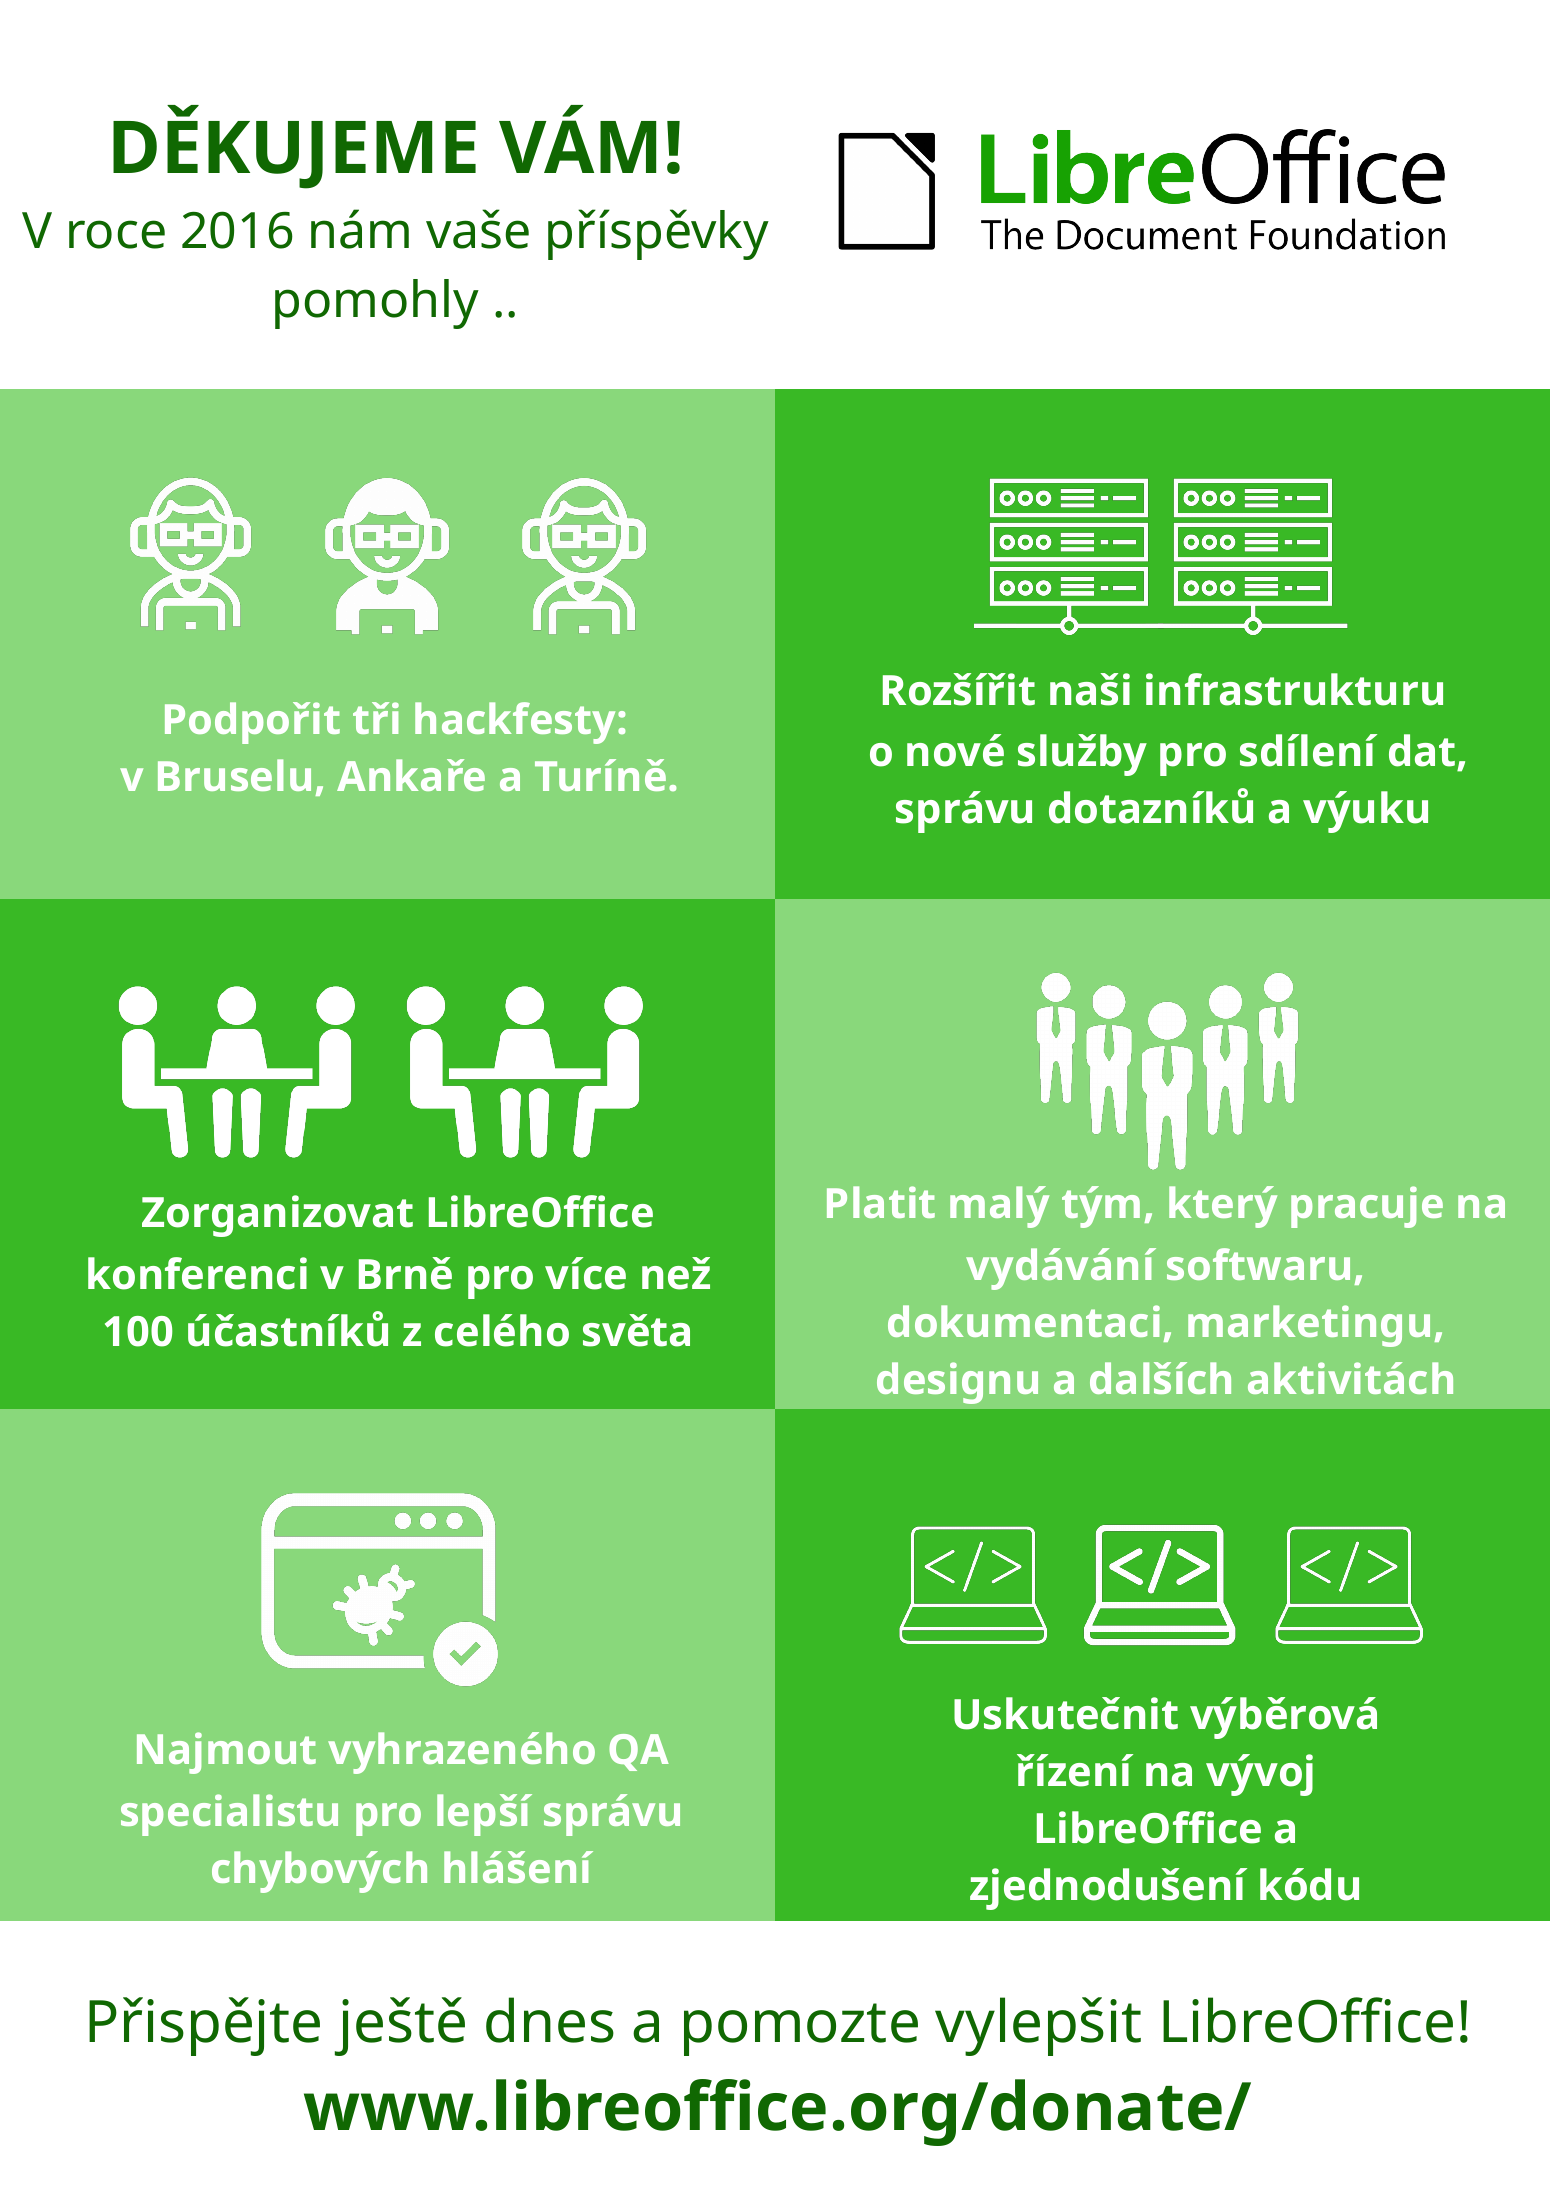

DĚKUJEME VÁM!
V roce 2016 nám vaše příspěvky pomohly ..
﻿Rozšířit naši infrastrukturu
 o nové služby pro sdílení dat, správu dotazníků a výuku
Podpořit tři hackfesty:
v Bruselu, Ankaře a Turíně.
﻿Platit malý tým, který pracuje na vydávání softwaru, dokumentaci, marketingu, designu a dalších aktivitách
﻿Zorganizovat LibreOffice konferenci v Brně pro více než 100 účastníků z celého světa
Uskutečnit výběrová řízení na vývoj LibreOffice a zjednodušení kódu
﻿Najmout vyhrazeného QA specialistu pro lepší správu chybových hlášení
Přispějte ještě dnes a pomozte vylepšit LibreOffice!
www.libreoffice.org/donate/